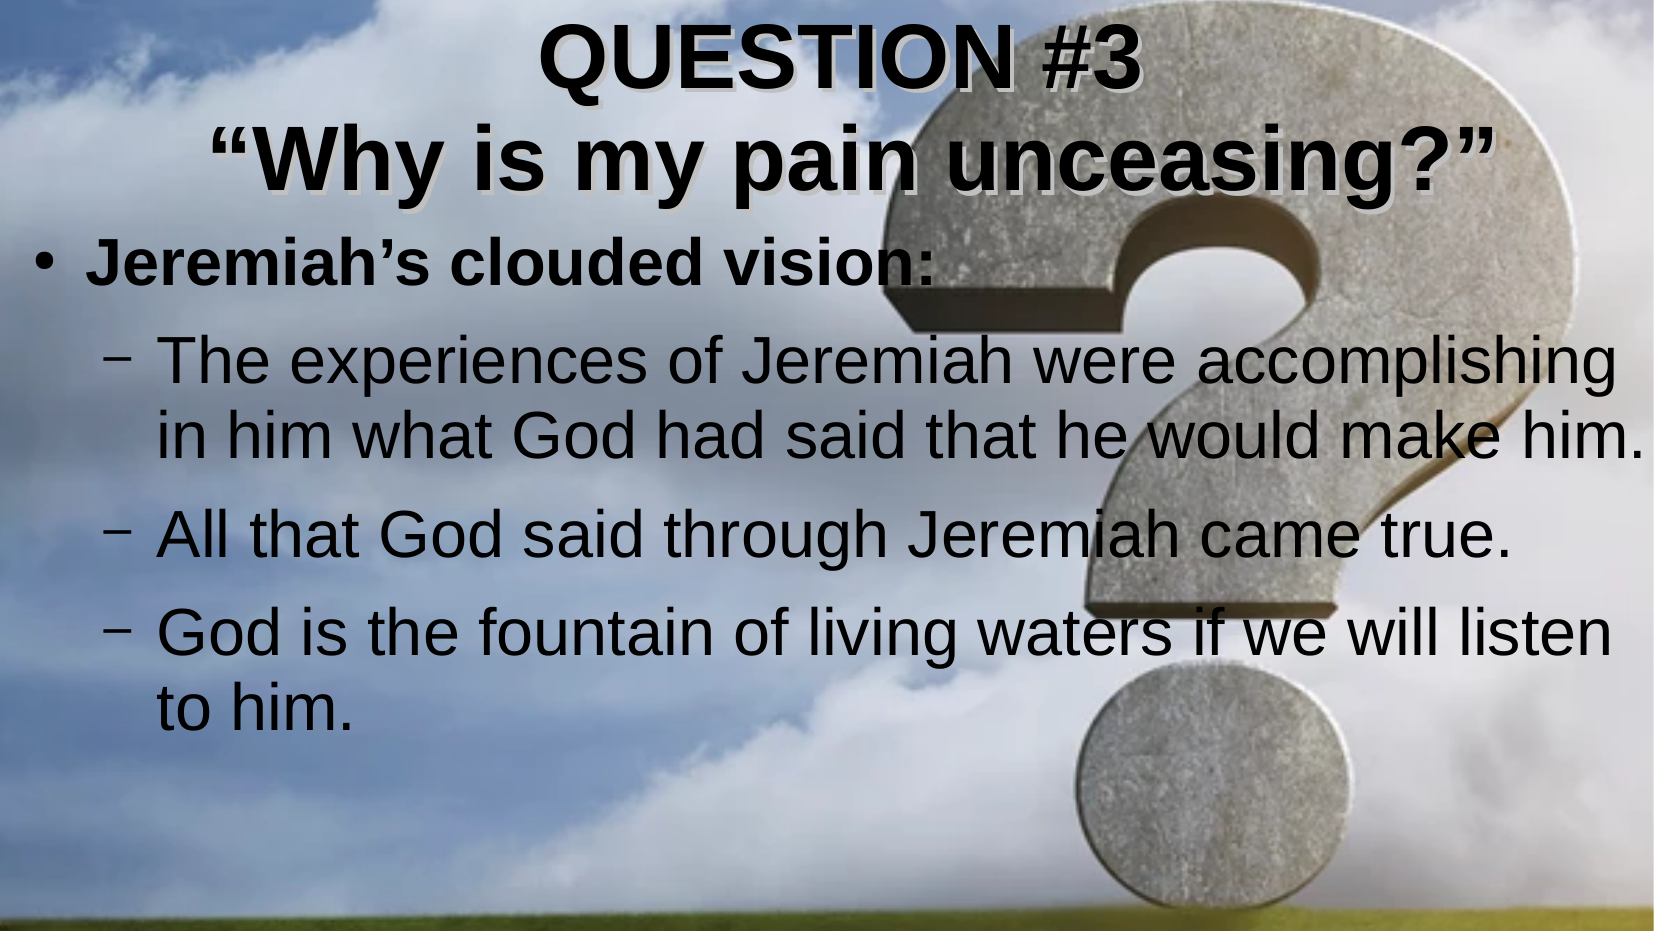

# QUESTION #3 “Why is my pain unceasing?”
Jeremiah’s clouded vision:
The experiences of Jeremiah were accomplishing in him what God had said that he would make him.
All that God said through Jeremiah came true.
God is the fountain of living waters if we will listen to him.